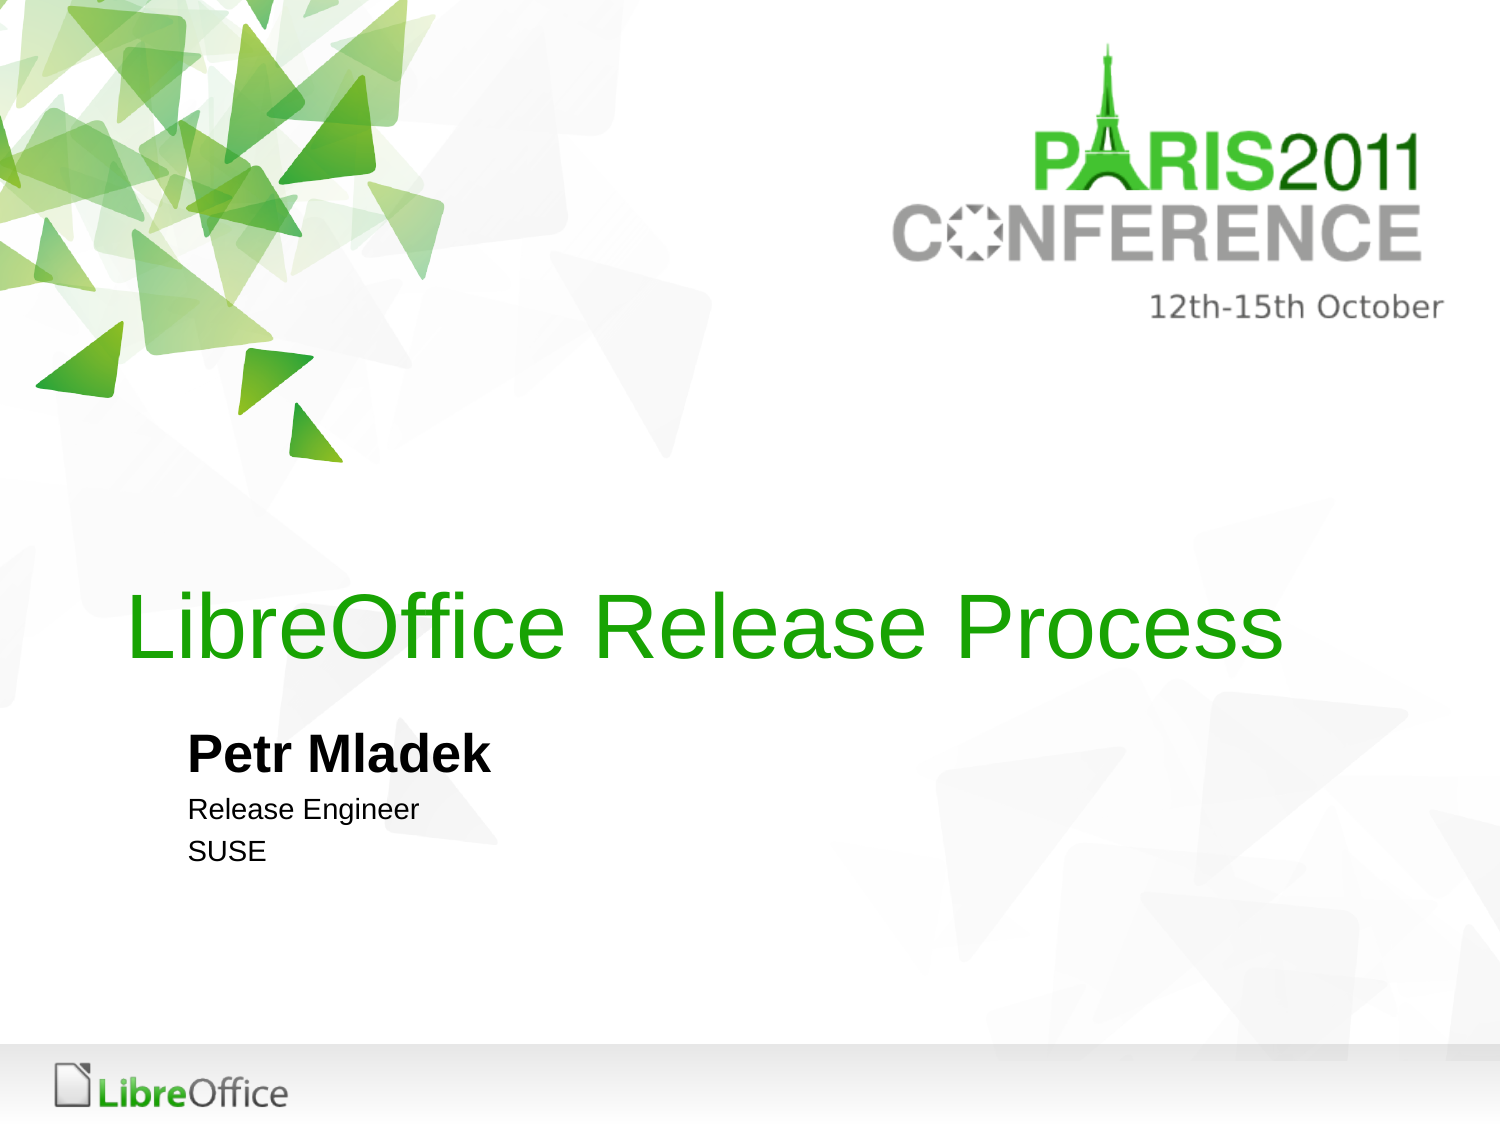

# LibreOffice Release Process
Petr Mladek
Release Engineer
SUSE